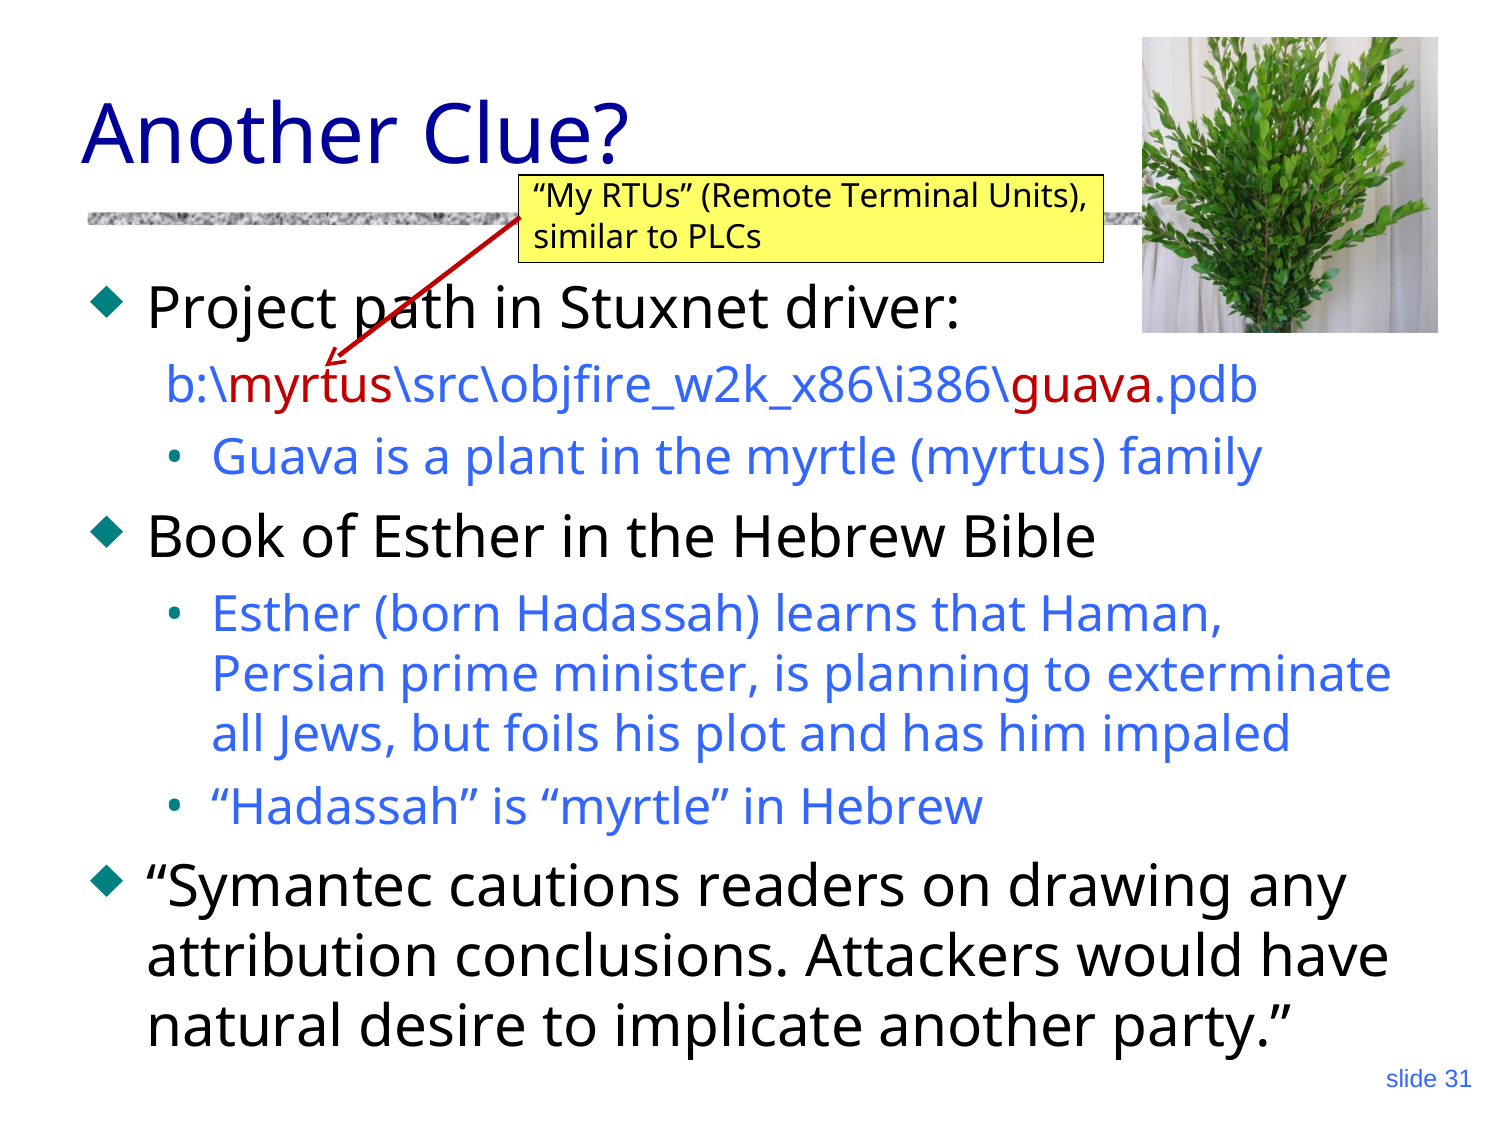

# Another Clue?
“My RTUs” (Remote Terminal Units),
similar to PLCs
Project path in Stuxnet driver:
b:\myrtus\src\objfire_w2k_x86\i386\guava.pdb
Guava is a plant in the myrtle (myrtus) family
Book of Esther in the Hebrew Bible
Esther (born Hadassah) learns that Haman, Persian prime minister, is planning to exterminate all Jews, but foils his plot and has him impaled
“Hadassah” is “myrtle” in Hebrew
“Symantec cautions readers on drawing any attribution conclusions. Attackers would have natural desire to implicate another party.”
slide